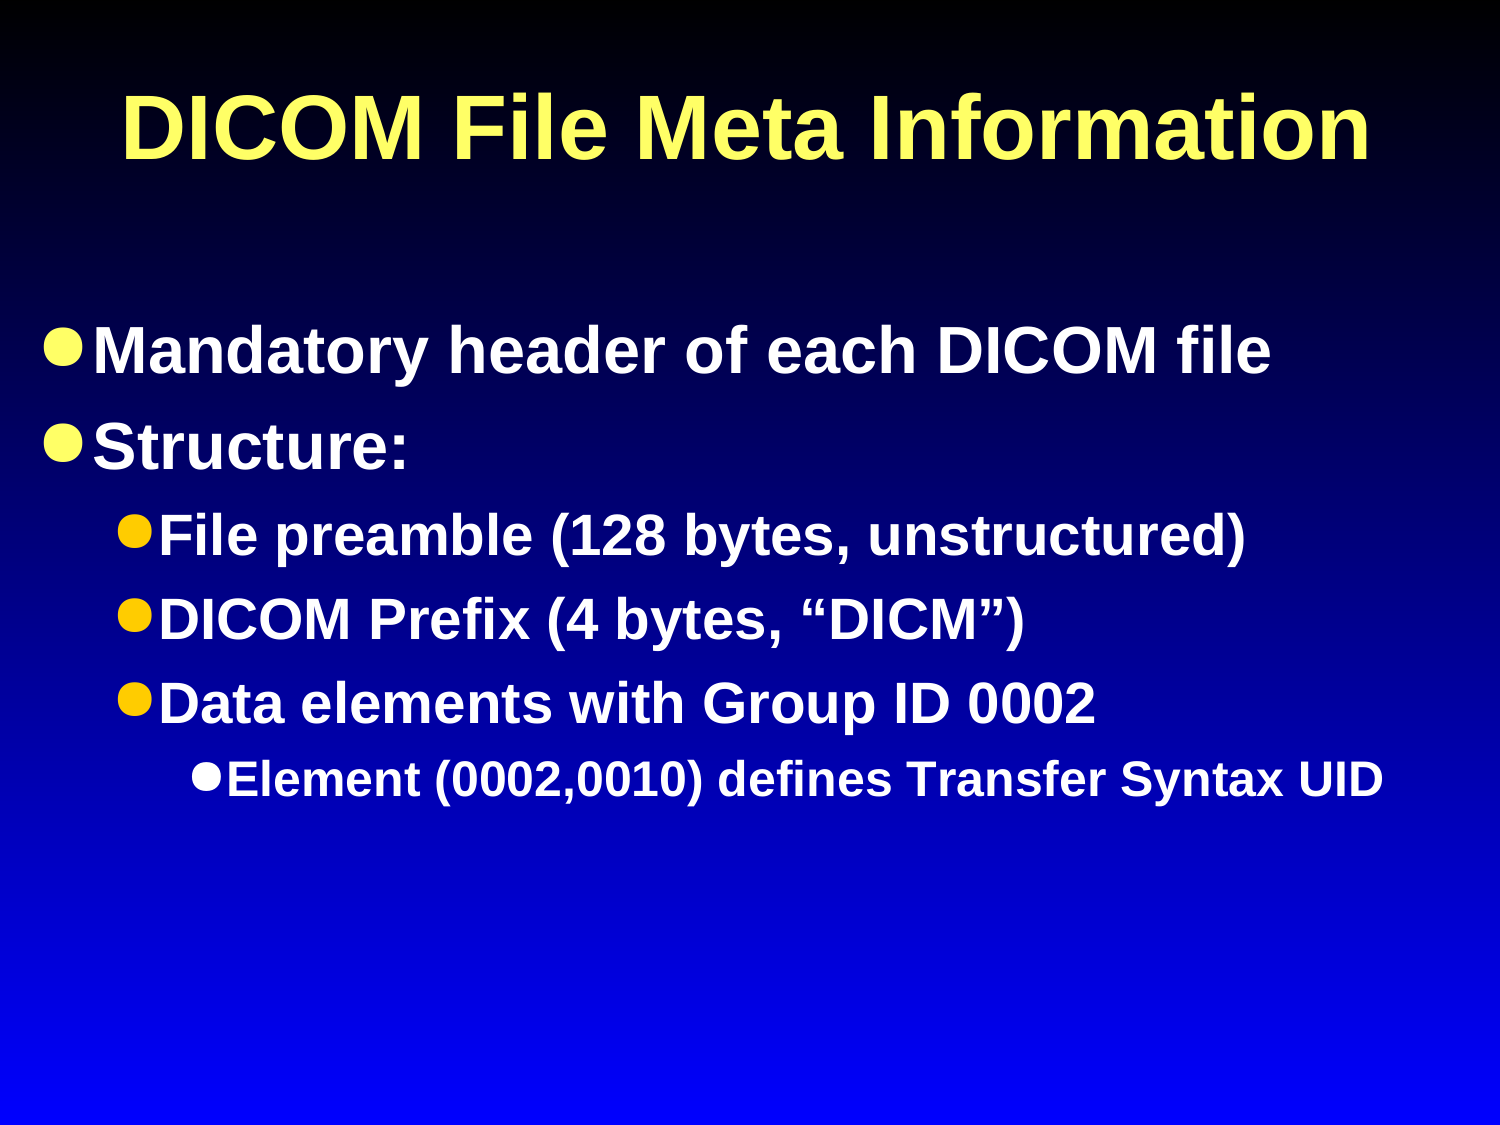

# DICOM File Meta Information
Mandatory header of each DICOM file
Structure:
File preamble (128 bytes, unstructured)
DICOM Prefix (4 bytes, “DICM”)
Data elements with Group ID 0002
Element (0002,0010) defines Transfer Syntax UID